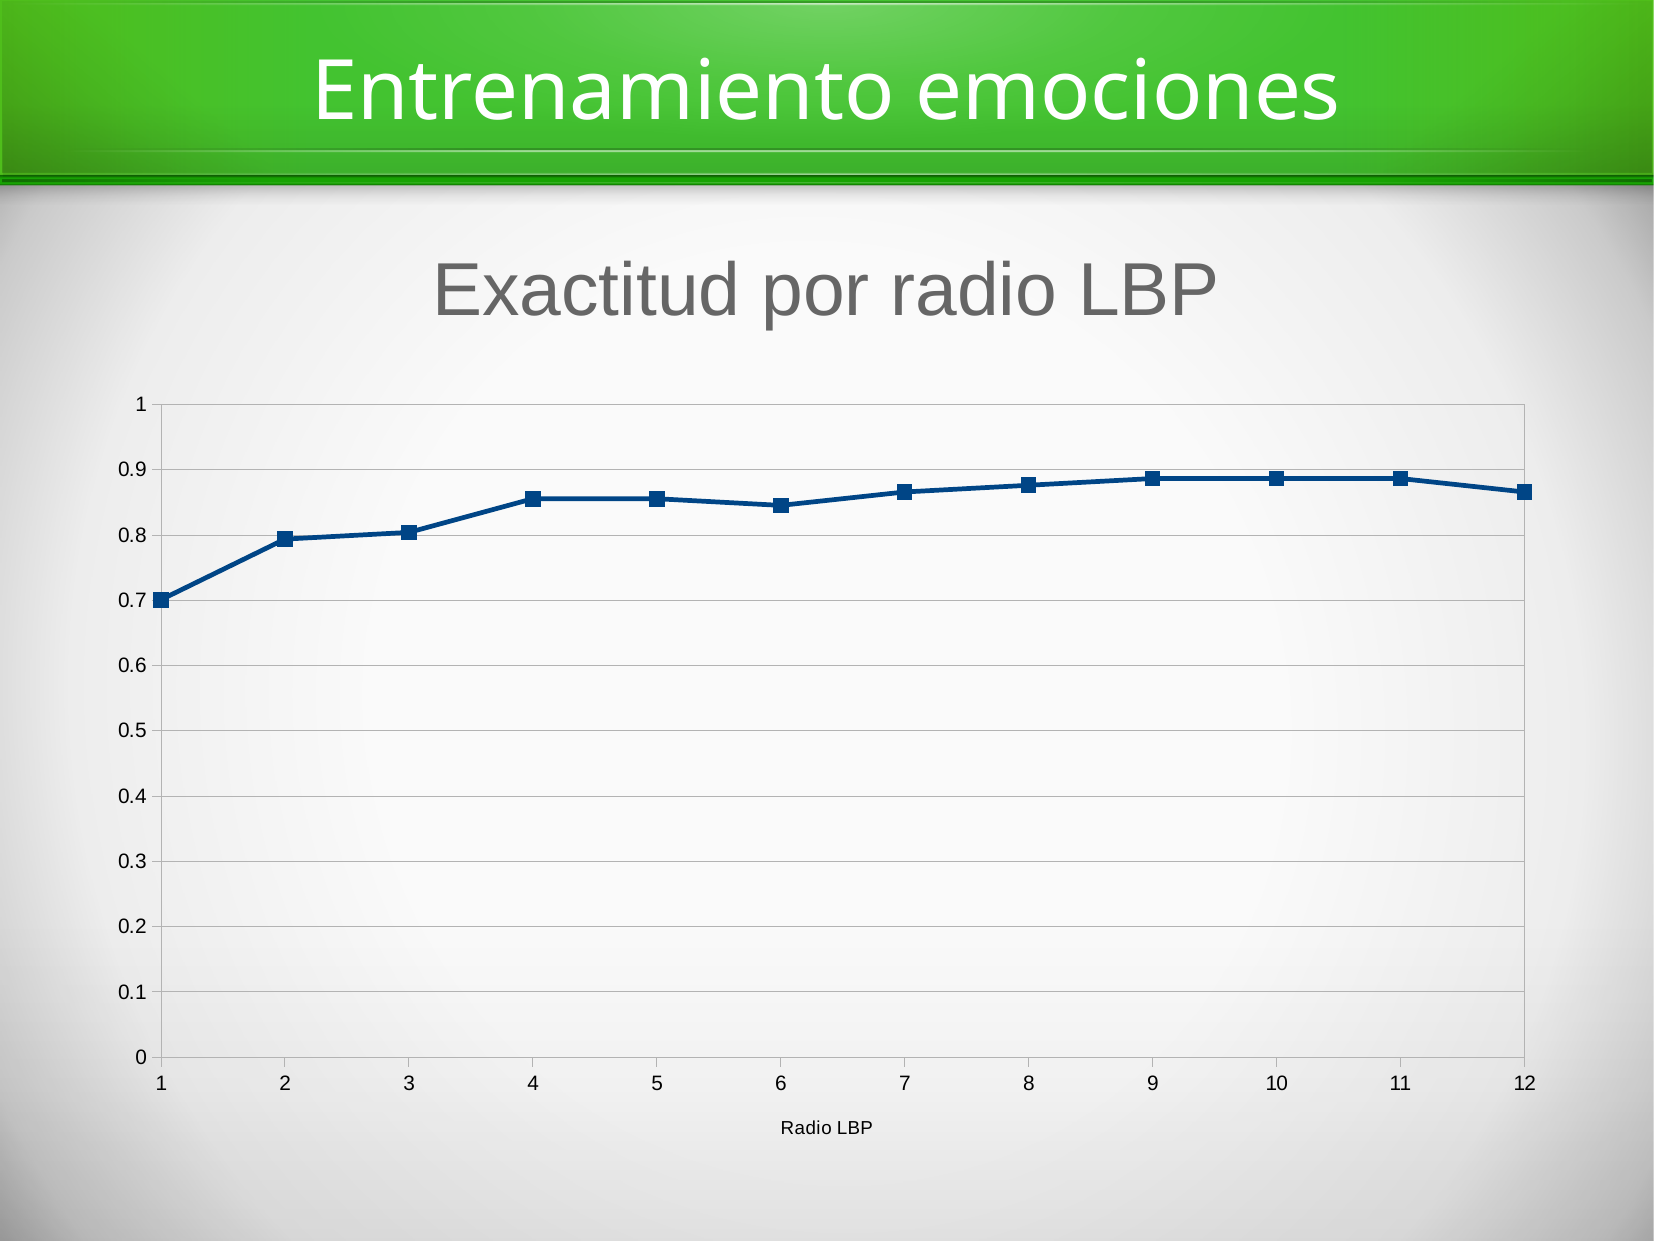

# Entrenamiento emociones
Exactitud por radio LBP
### Chart
| Category | Columna 1 |
|---|---|
| 1 | 0.701 |
| 2 | 0.7938 |
| 3 | 0.8041 |
| 4 | 0.8557 |
| 5 | 0.8557 |
| 6 | 0.8454 |
| 7 | 0.866 |
| 8 | 0.8763 |
| 9 | 0.8866 |
| 10 | 0.8866 |
| 11 | 0.8866 |
| 12 | 0.866 |